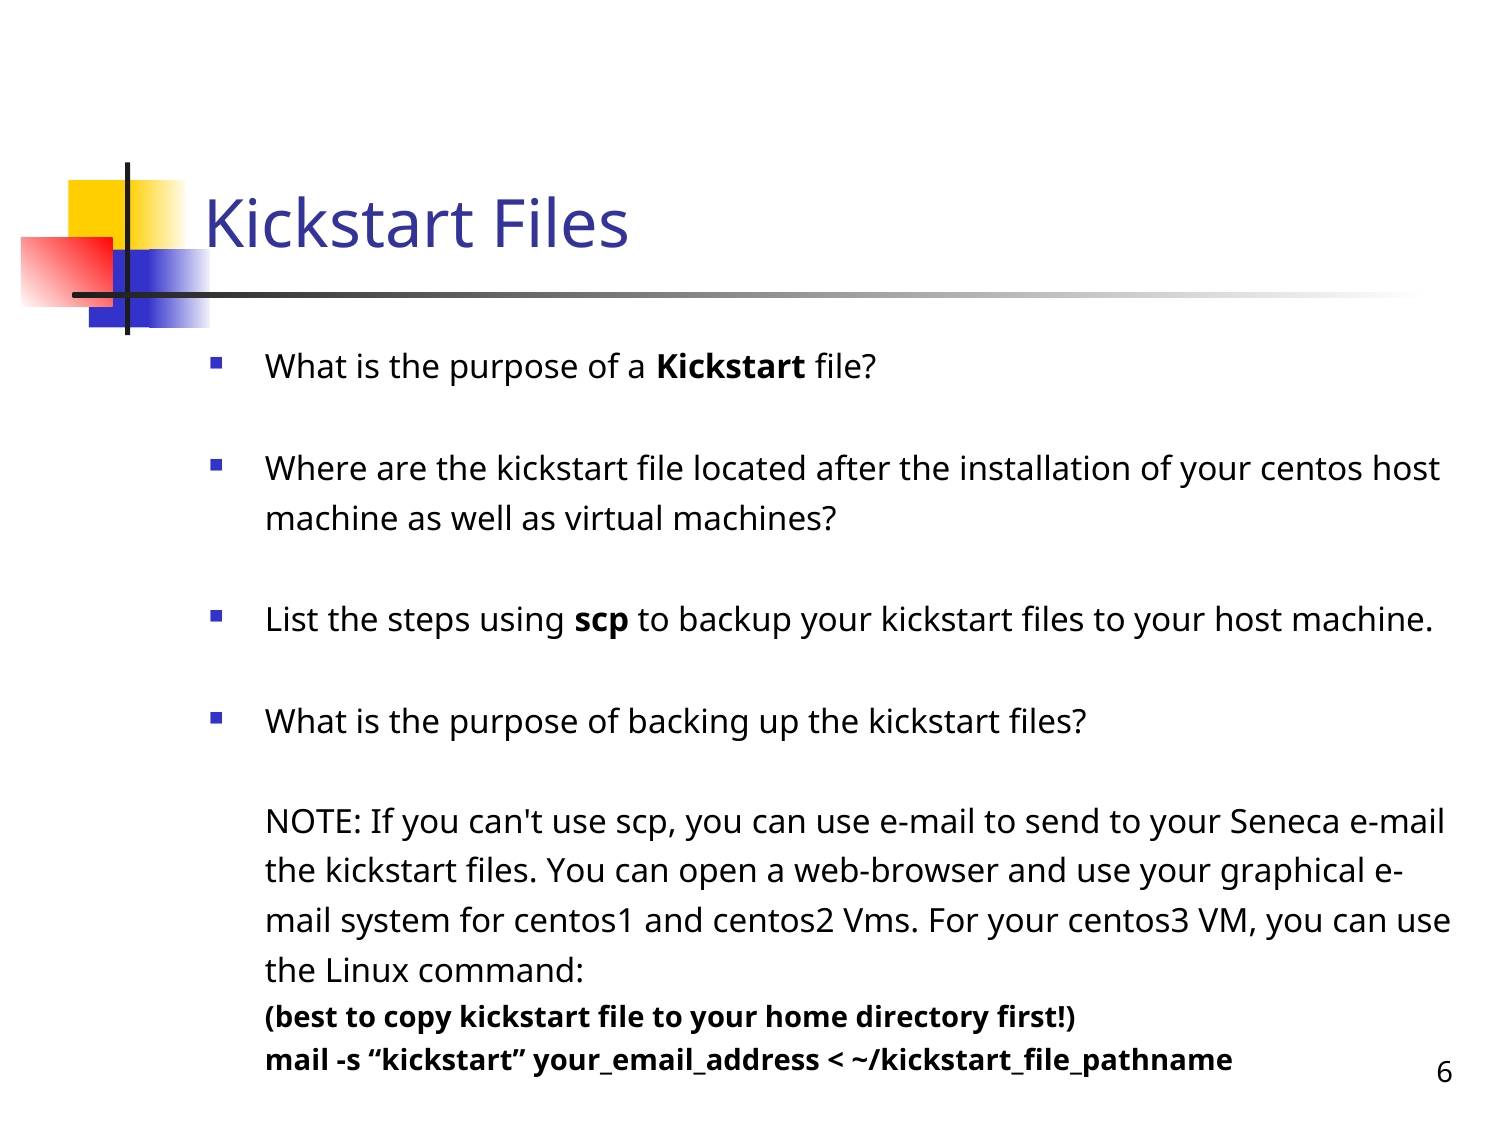

# Kickstart Files
What is the purpose of a Kickstart file?
Where are the kickstart file located after the installation of your centos host machine as well as virtual machines?
List the steps using scp to backup your kickstart files to your host machine.
What is the purpose of backing up the kickstart files?
NOTE: If you can't use scp, you can use e-mail to send to your Seneca e-mail the kickstart files. You can open a web-browser and use your graphical e-mail system for centos1 and centos2 Vms. For your centos3 VM, you can use the Linux command:
(best to copy kickstart file to your home directory first!)
mail -s “kickstart” your_email_address < ~/kickstart_file_pathname
6